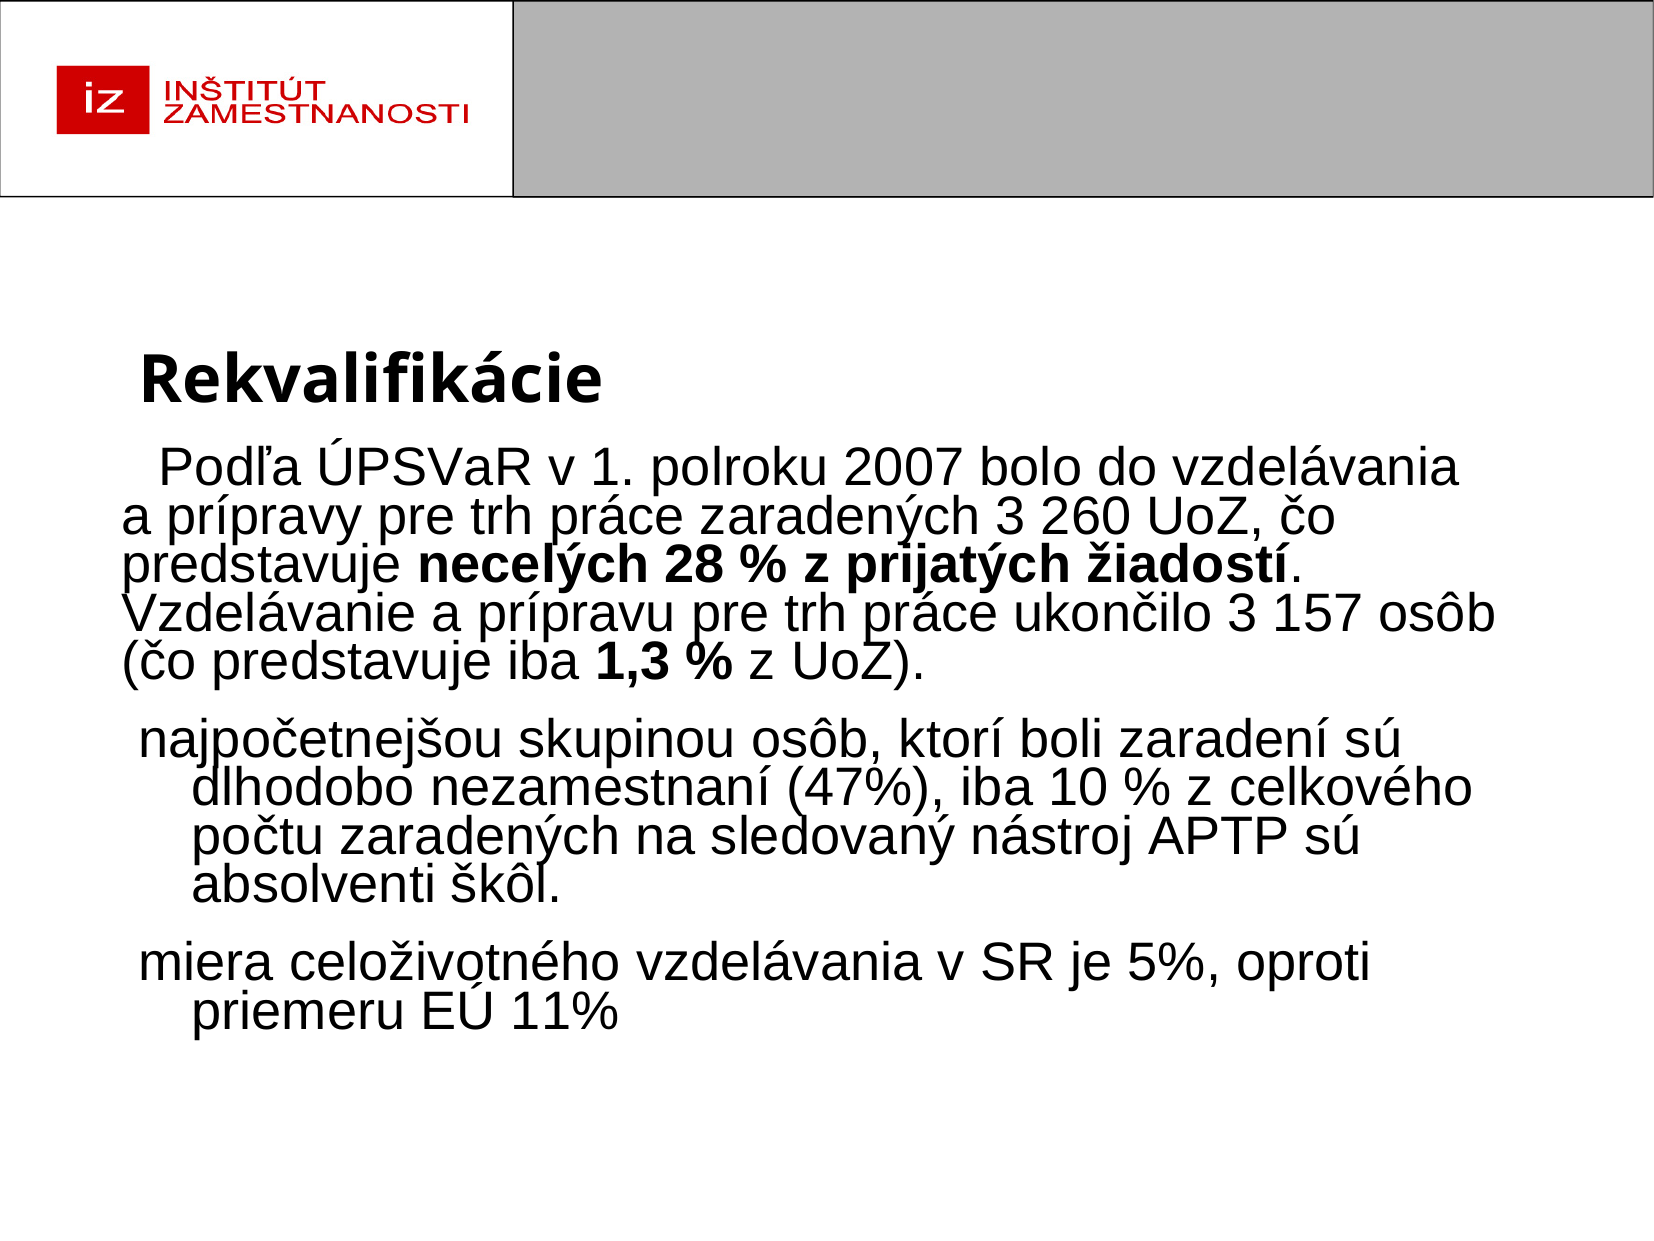

# Rekvalifikácie
Podľa ÚPSVaR v 1. polroku 2007 bolo do vzdelávania a prípravy pre trh práce zaradených 3 260 UoZ, čo predstavuje necelých 28 % z prijatých žiadostí. Vzdelávanie a prípravu pre trh práce ukončilo 3 157 osôb (čo predstavuje iba 1,3 % z UoZ).
najpočetnejšou skupinou osôb, ktorí boli zaradení sú dlhodobo nezamestnaní (47%), iba 10 % z celkového počtu zaradených na sledovaný nástroj APTP sú absolventi škôl.
miera celoživotného vzdelávania v SR je 5%, oproti priemeru EÚ 11%